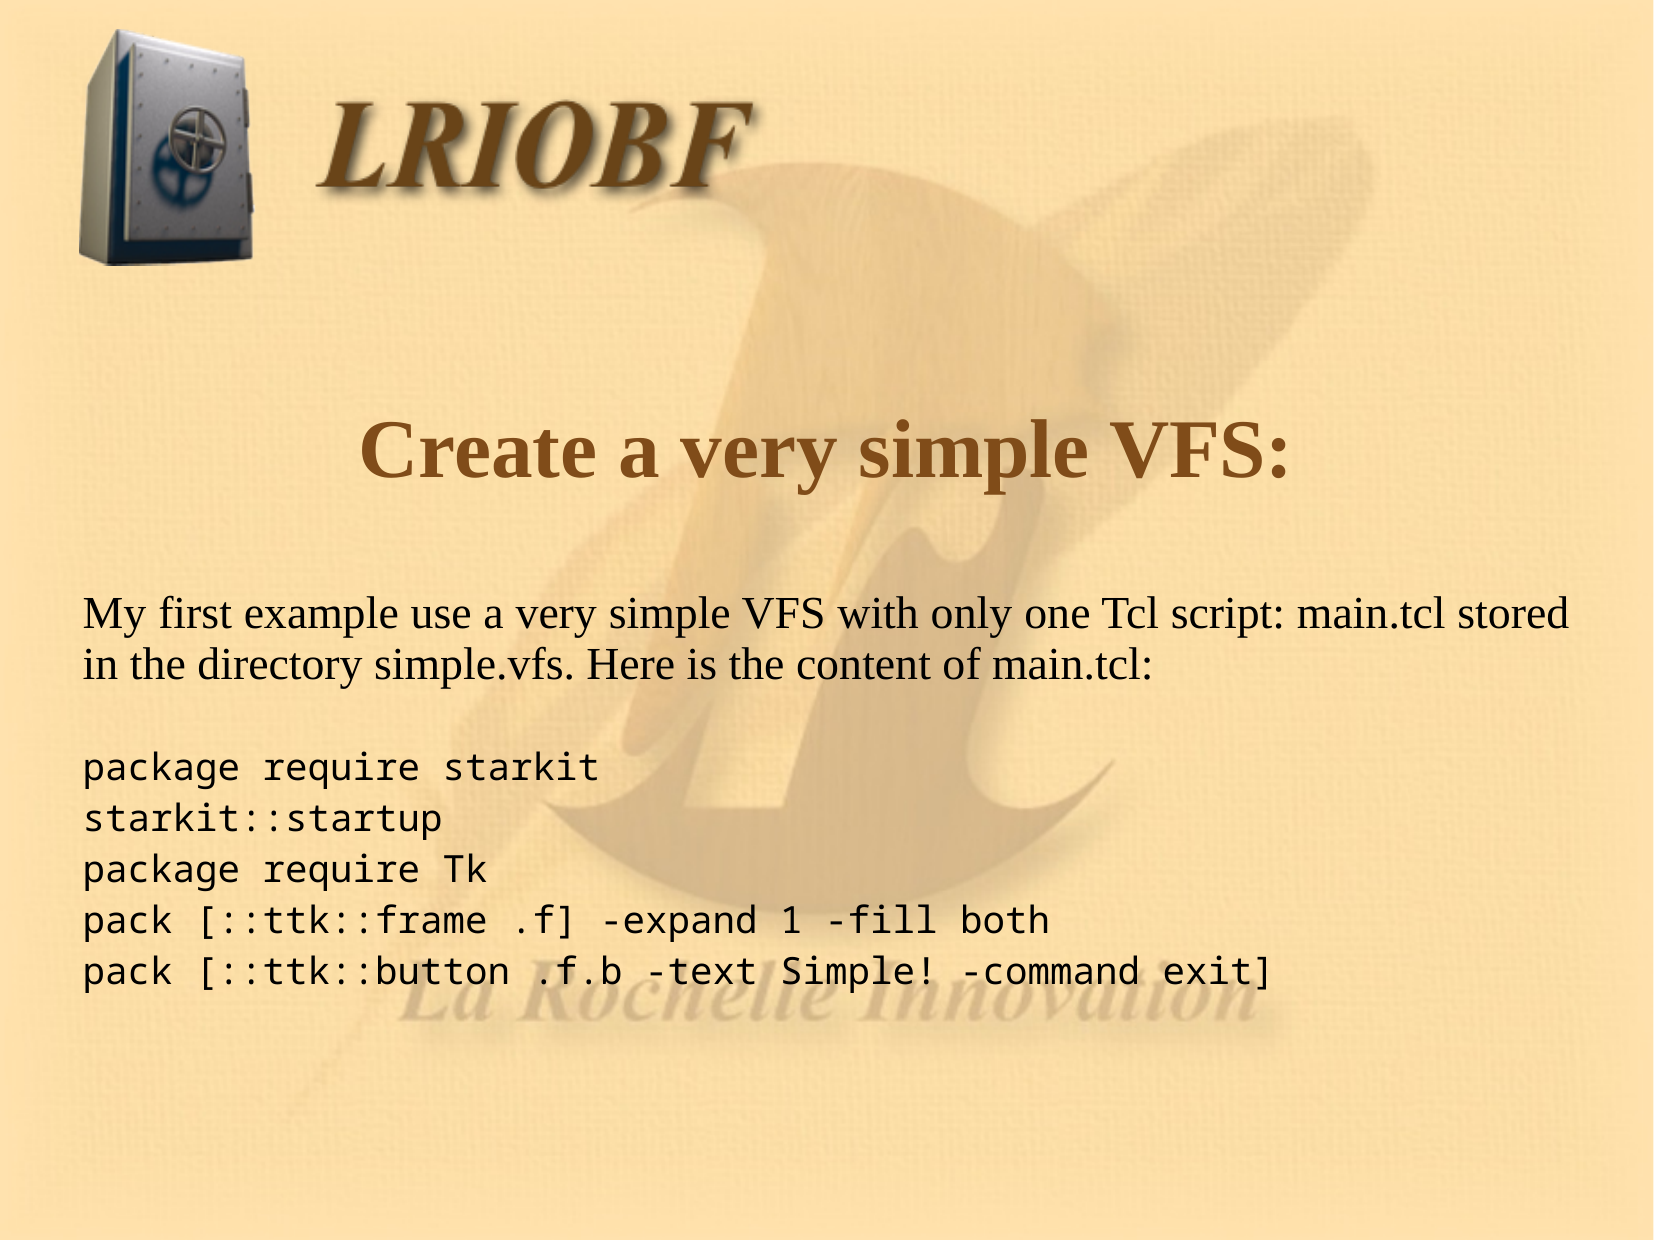

# Create a very simple VFS:
My first example use a very simple VFS with only one Tcl script: main.tcl stored in the directory simple.vfs. Here is the content of main.tcl:
package require starkit
starkit::startup
package require Tk
pack [::ttk::frame .f] -expand 1 -fill both
pack [::ttk::button .f.b -text Simple! -command exit]